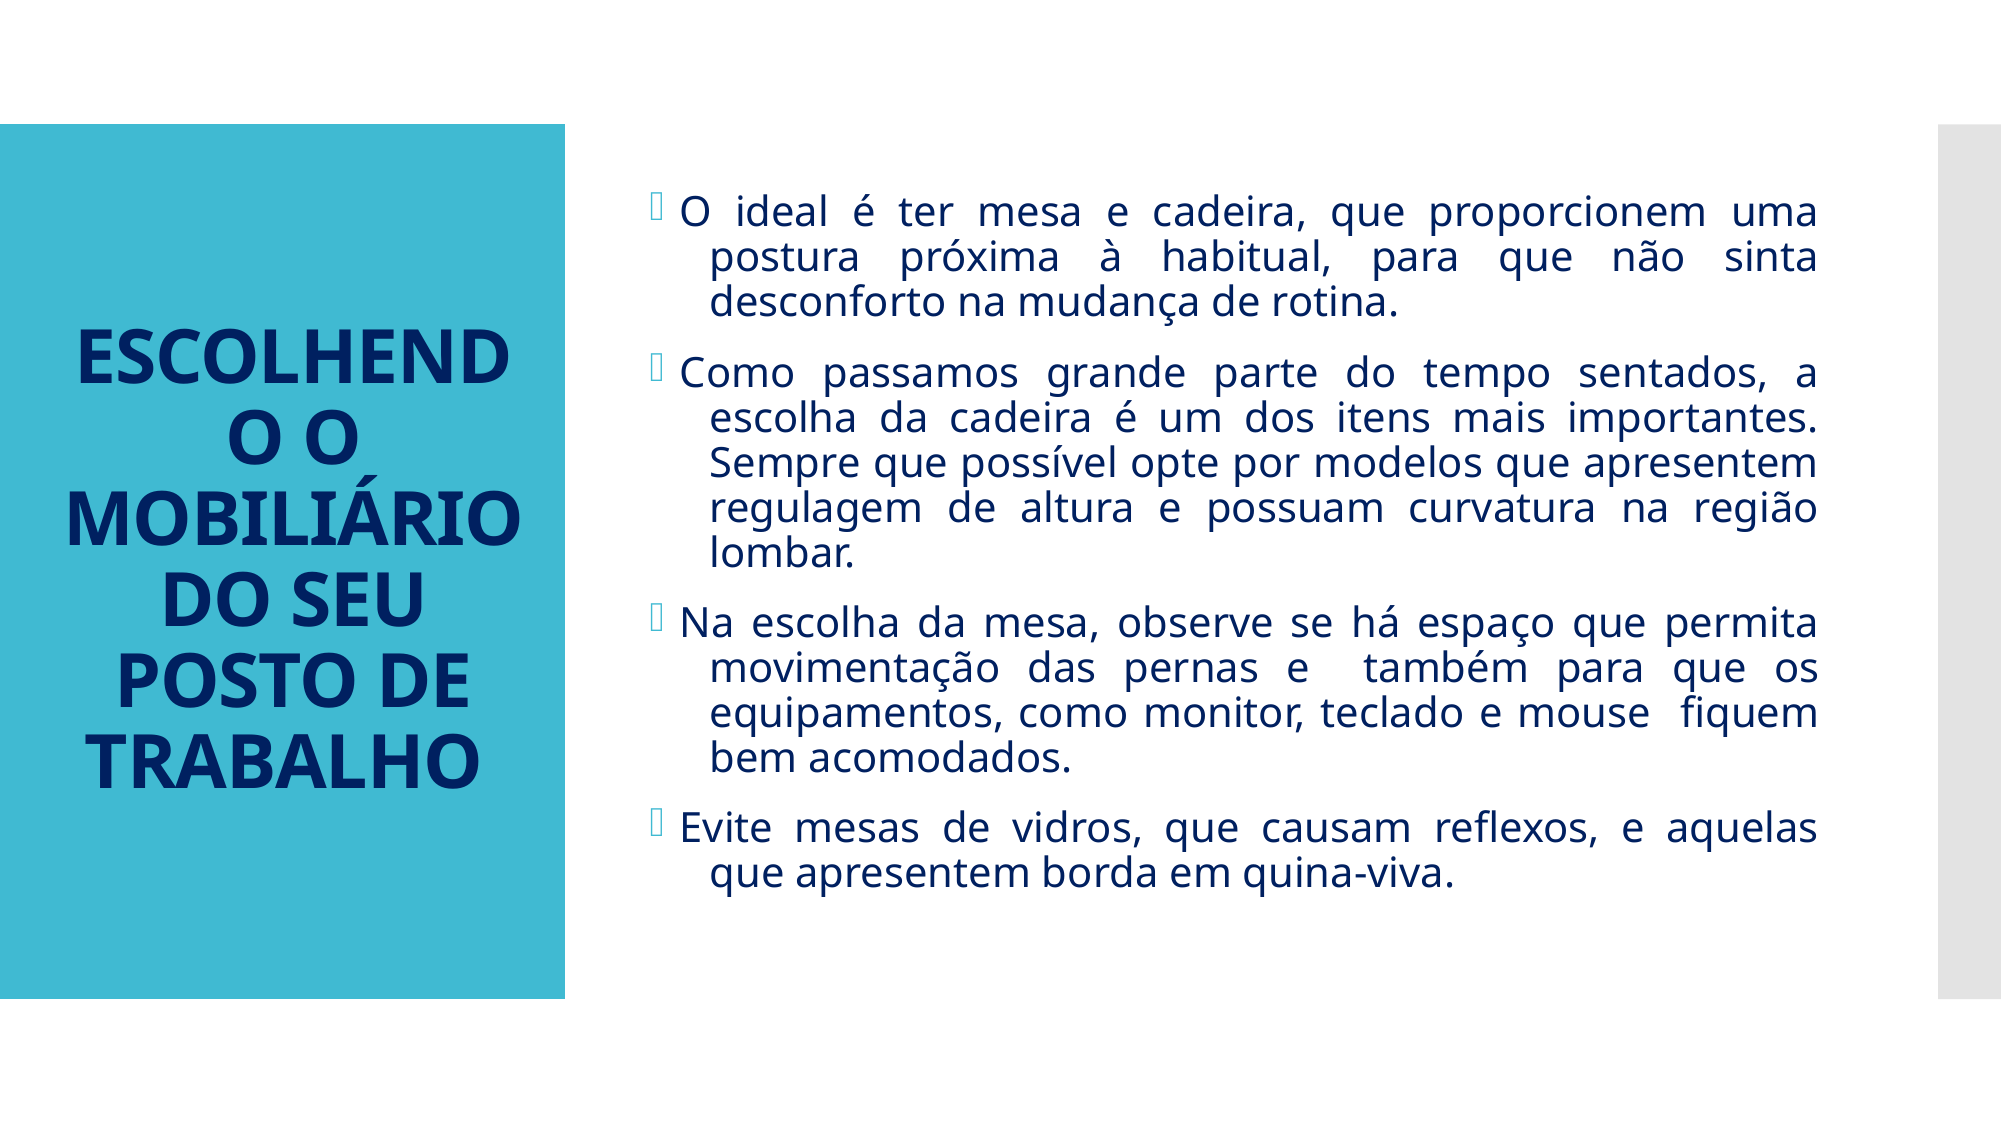

O ideal é ter mesa e cadeira, que proporcionem uma postura próxima à habitual, para que não sinta desconforto na mudança de rotina.
Como passamos grande parte do tempo sentados, a escolha da cadeira é um dos itens mais importantes. Sempre que possível opte por modelos que apresentem regulagem de altura e possuam curvatura na região lombar.
Na escolha da mesa, observe se há espaço que permita movimentação das pernas e também para que os equipamentos, como monitor, teclado e mouse fiquem bem acomodados.
Evite mesas de vidros, que causam reflexos, e aquelas que apresentem borda em quina-viva.
# ESCOLHENDO O MOBILIÁRIO DO SEU POSTO DE TRABALHO